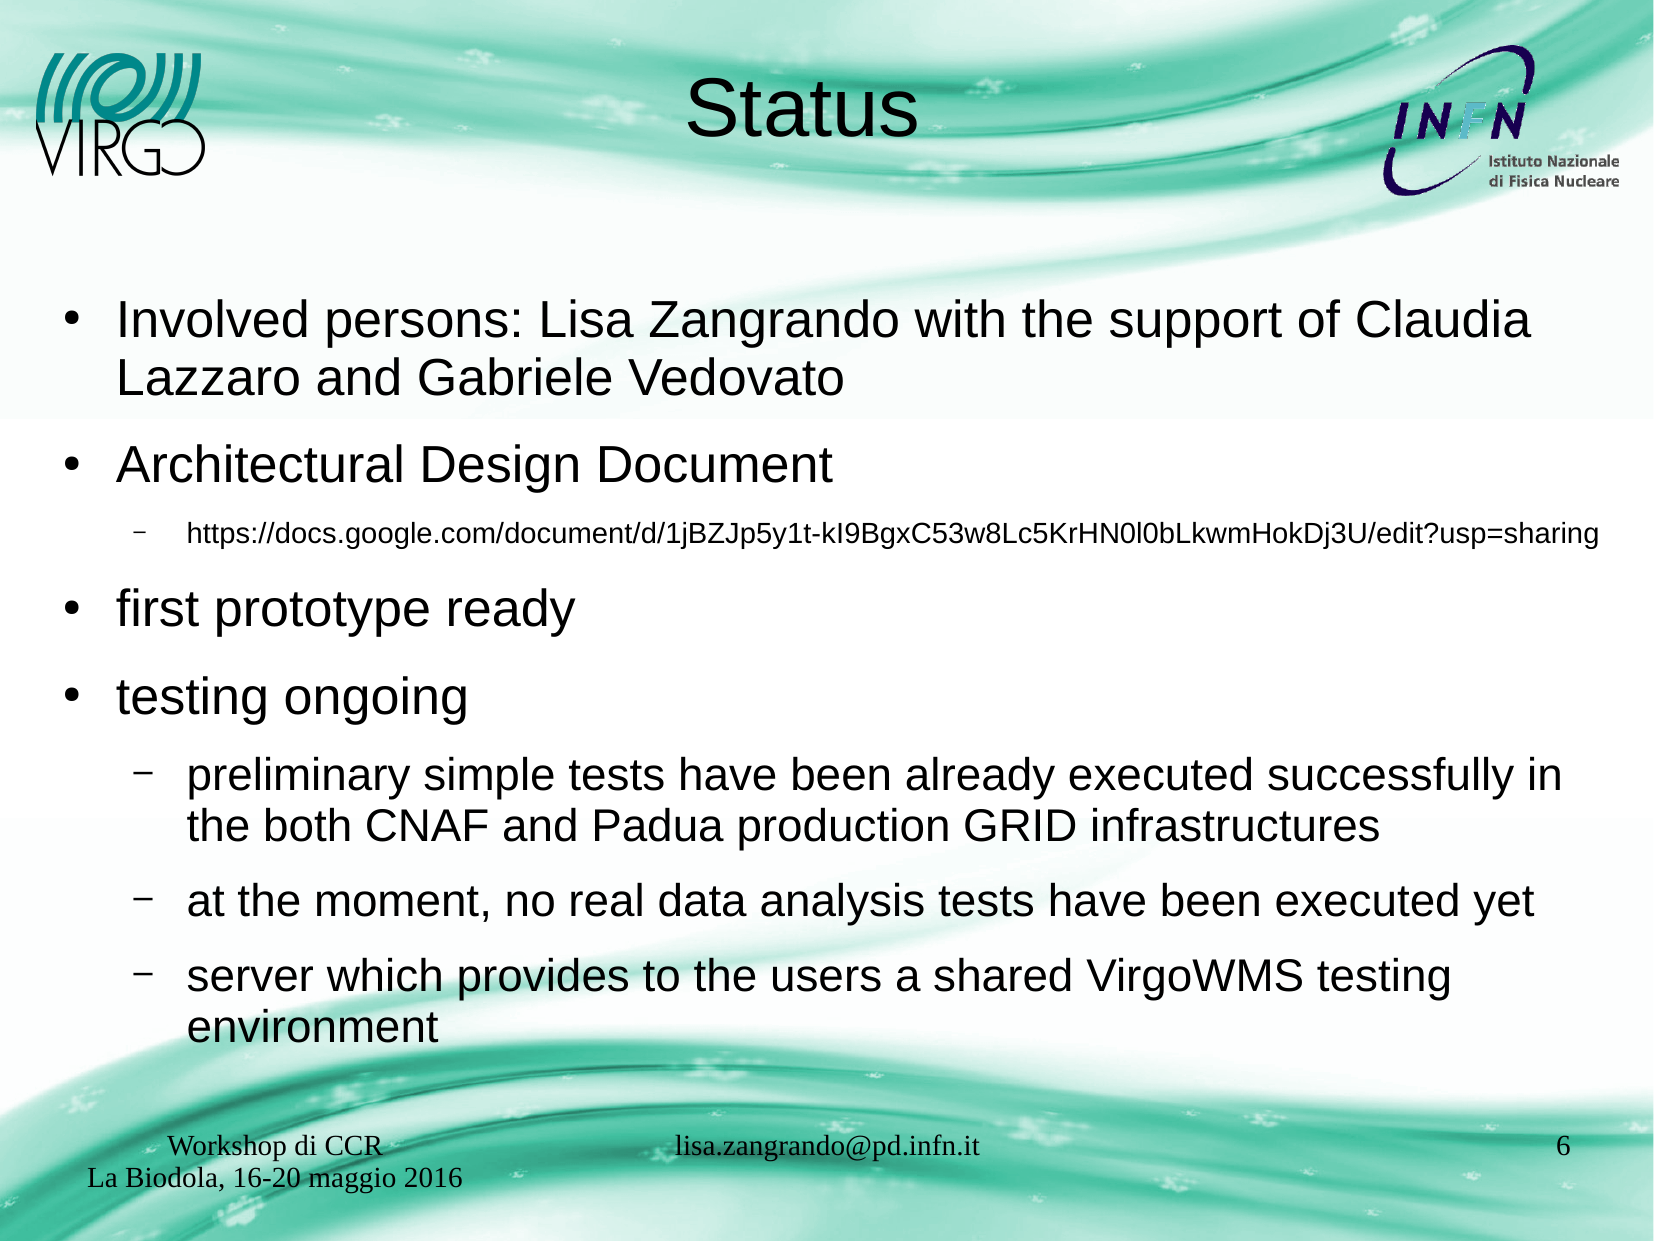

# Status
Involved persons: Lisa Zangrando with the support of Claudia Lazzaro and Gabriele Vedovato
Architectural Design Document
https://docs.google.com/document/d/1jBZJp5y1t-kI9BgxC53w8Lc5KrHN0l0bLkwmHokDj3U/edit?usp=sharing
first prototype ready
testing ongoing
preliminary simple tests have been already executed successfully in the both CNAF and Padua production GRID infrastructures
at the moment, no real data analysis tests have been executed yet
server which provides to the users a shared VirgoWMS testing environment
Virgo Week, Cascina, 5 Feb 2016
lisa.zangrando@pd.infn.it
6